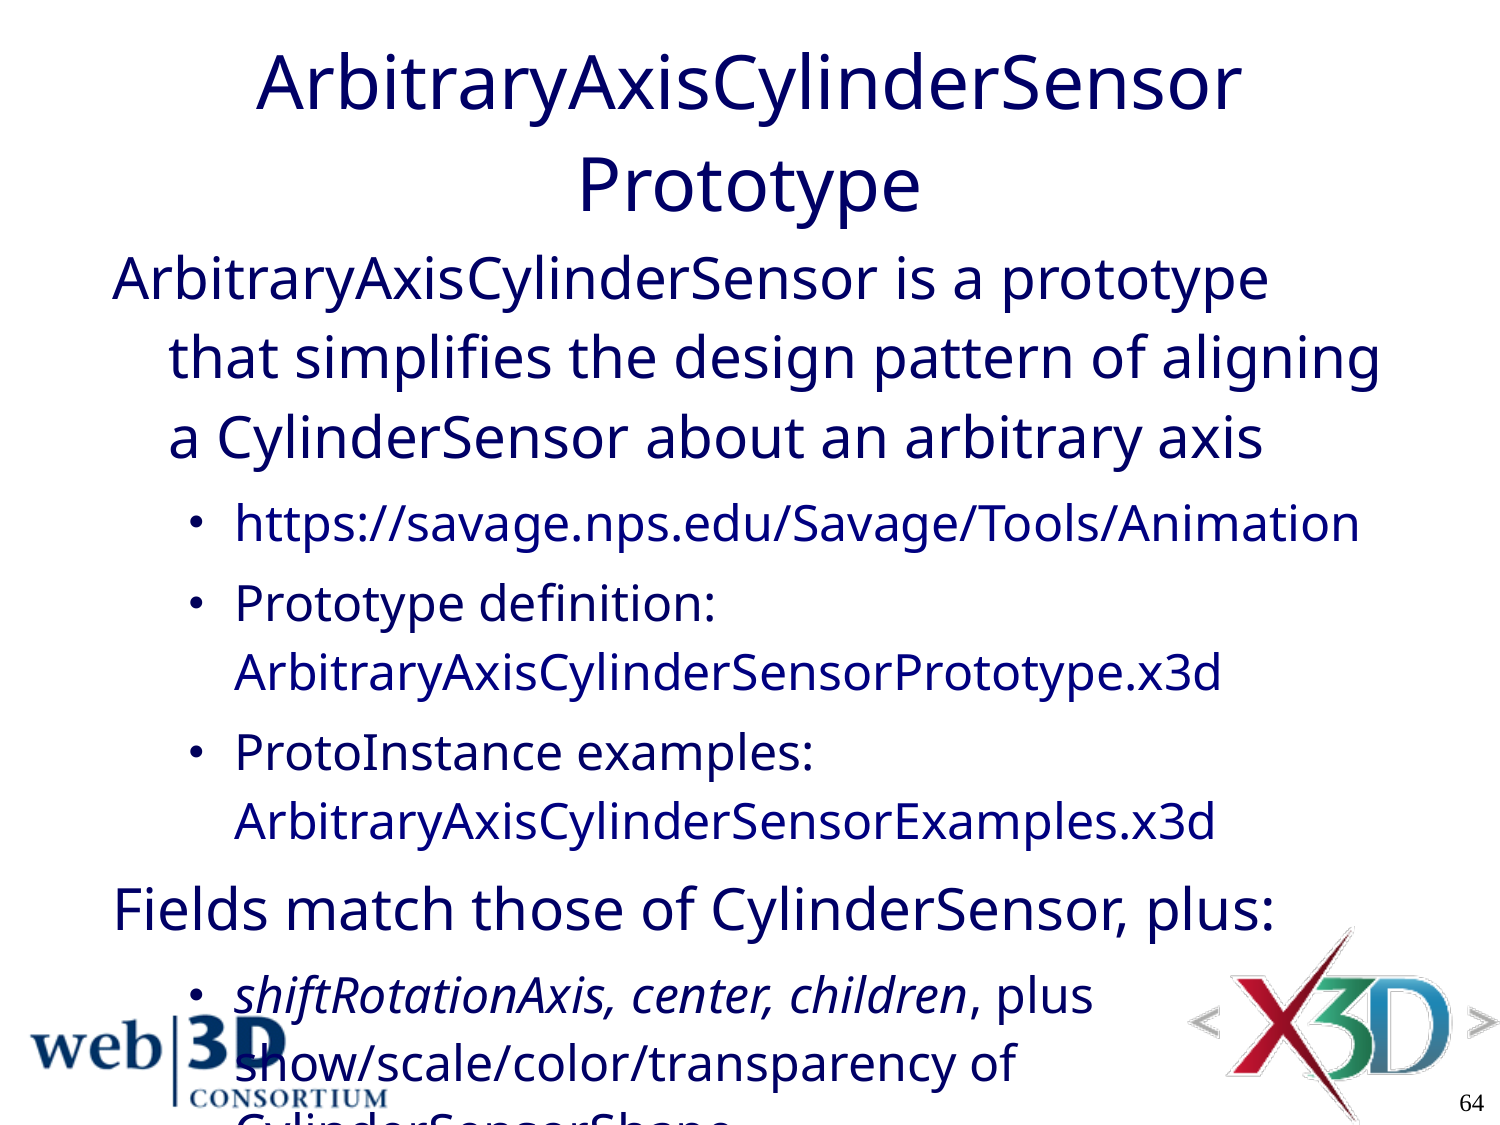

# ArbitraryAxisCylinderSensor Prototype
ArbitraryAxisCylinderSensor is a prototype that simplifies the design pattern of aligning a CylinderSensor about an arbitrary axis
https://savage.nps.edu/Savage/Tools/Animation
Prototype definition: ArbitraryAxisCylinderSensorPrototype.x3d
ProtoInstance examples: ArbitraryAxisCylinderSensorExamples.x3d
Fields match those of CylinderSensor, plus:
shiftRotationAxis, center, children, plus show/scale/color/transparency of CylinderSensorShape